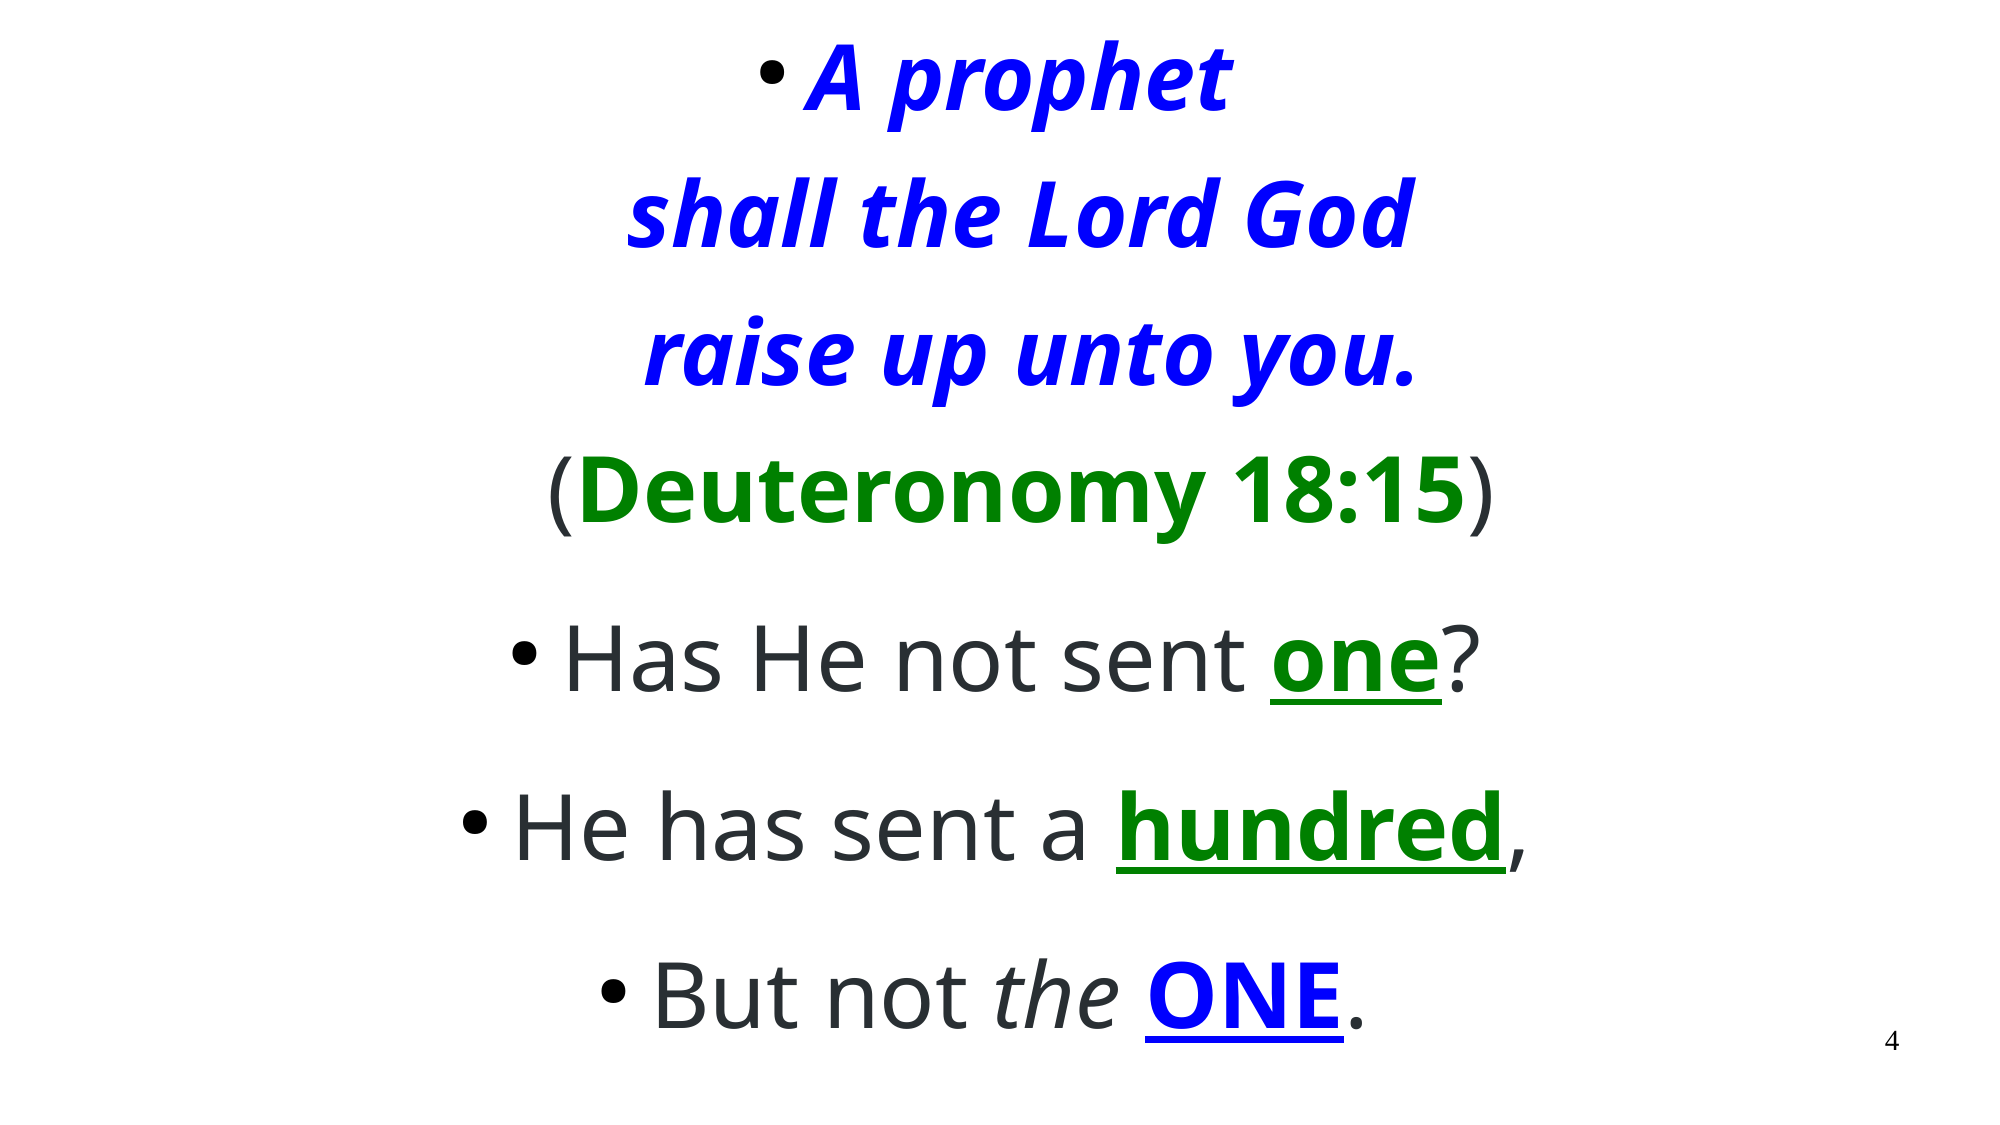

# A prophet shall the Lord God raise up unto you. (Deuteronomy 18:15)
Has He not sent one?
He has sent a hundred,
But not the ONE.
4